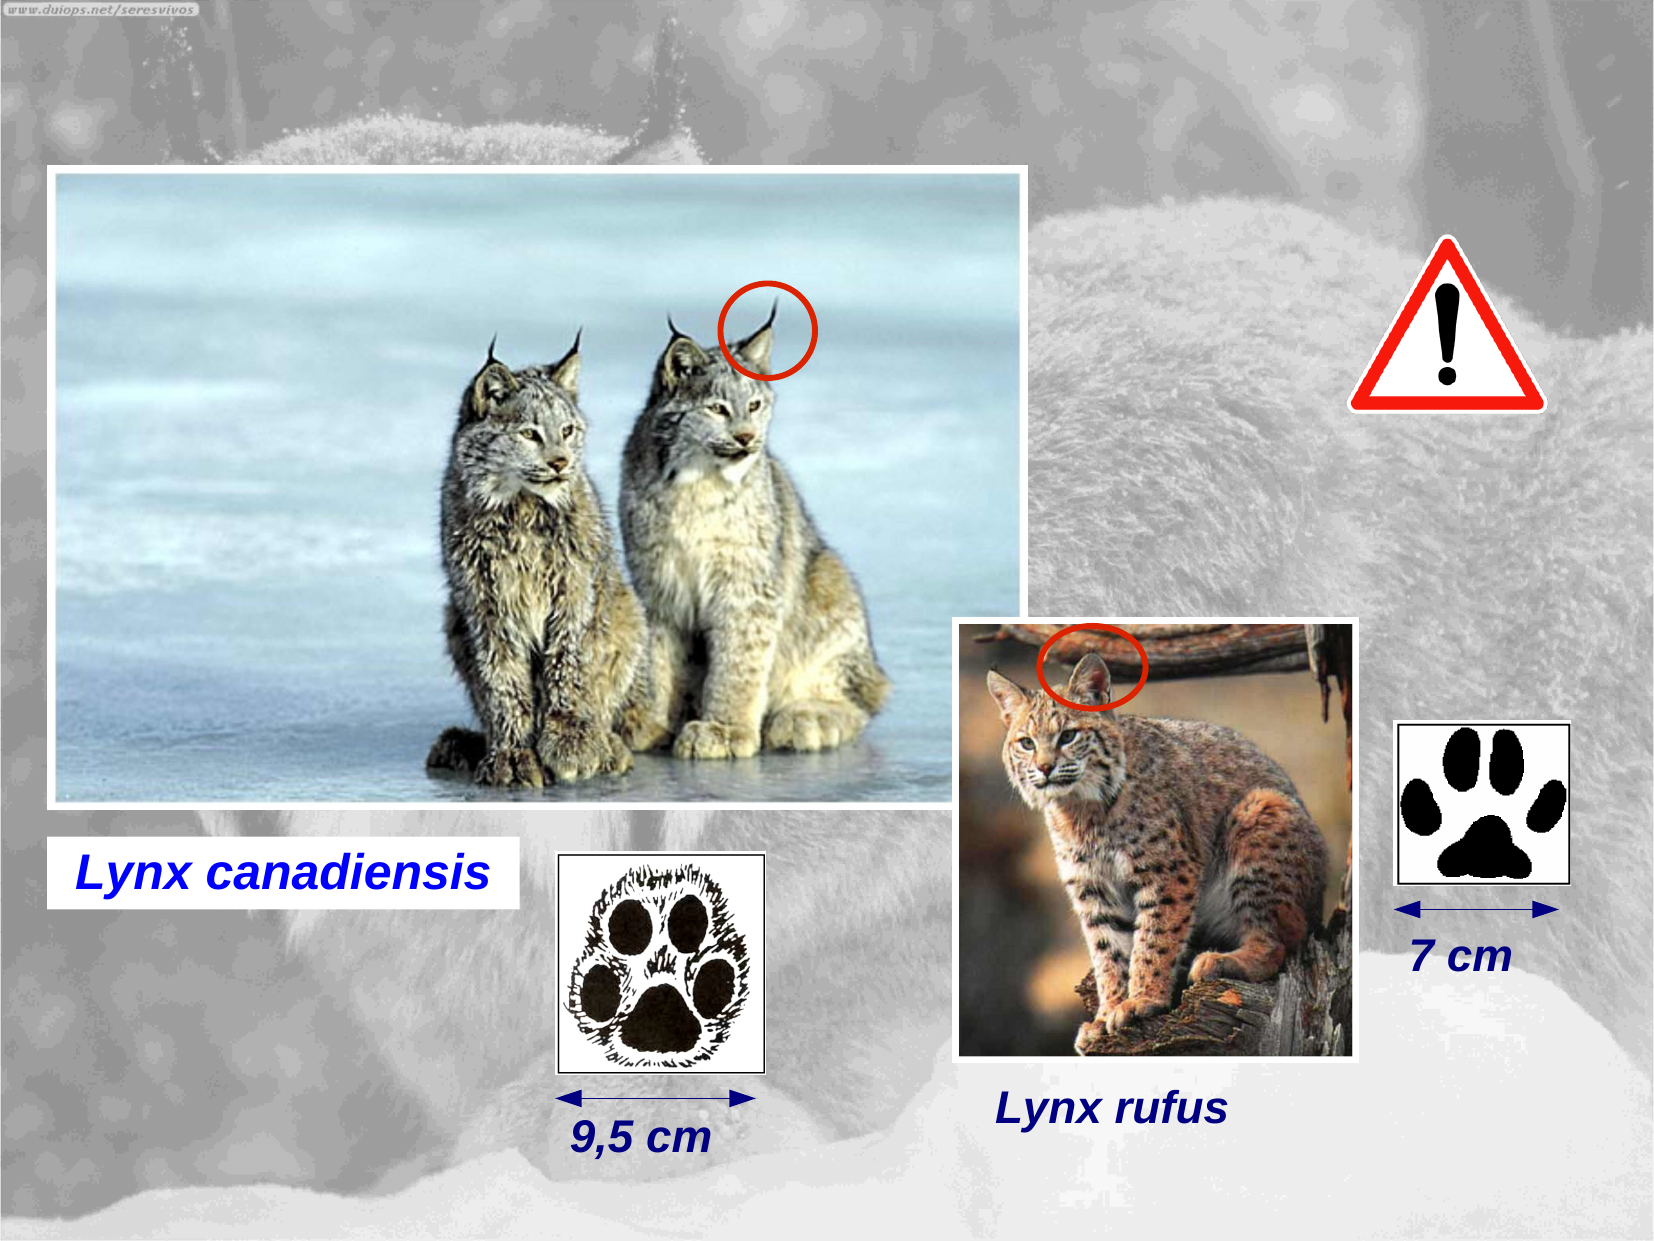

Lynx canadiensis
7 cm
Lynx rufus
9,5 cm